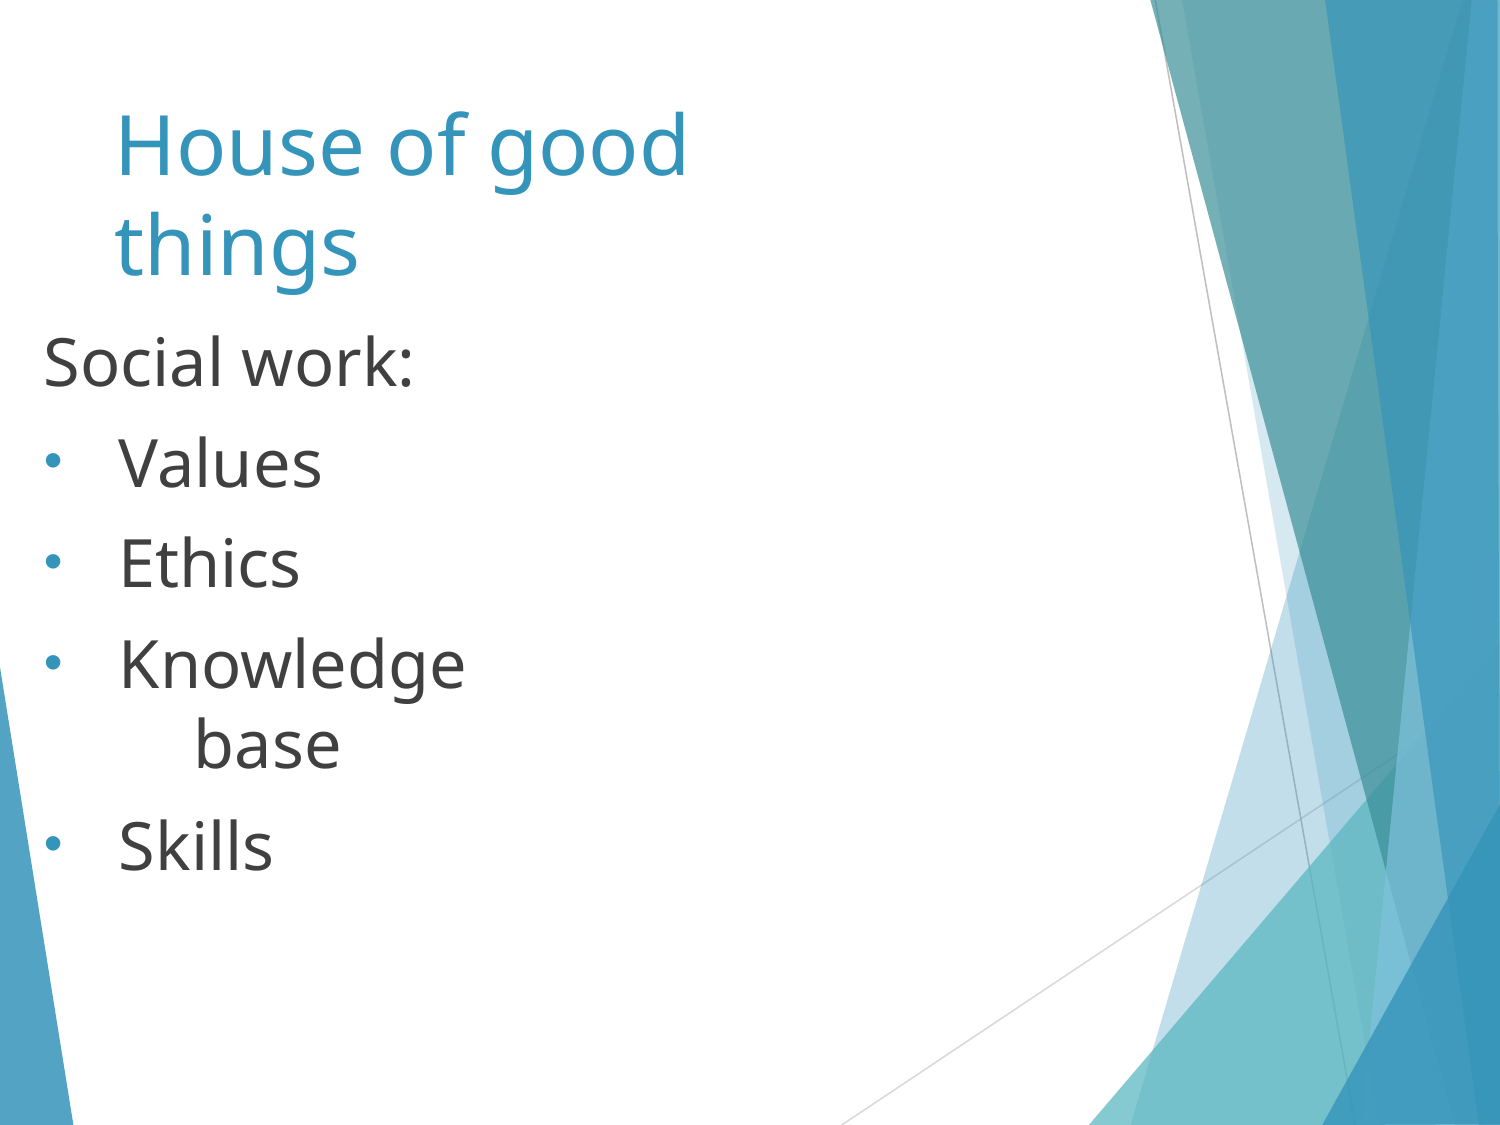

# House of good things
Social work:
Values
Ethics
Knowledge base
Skills